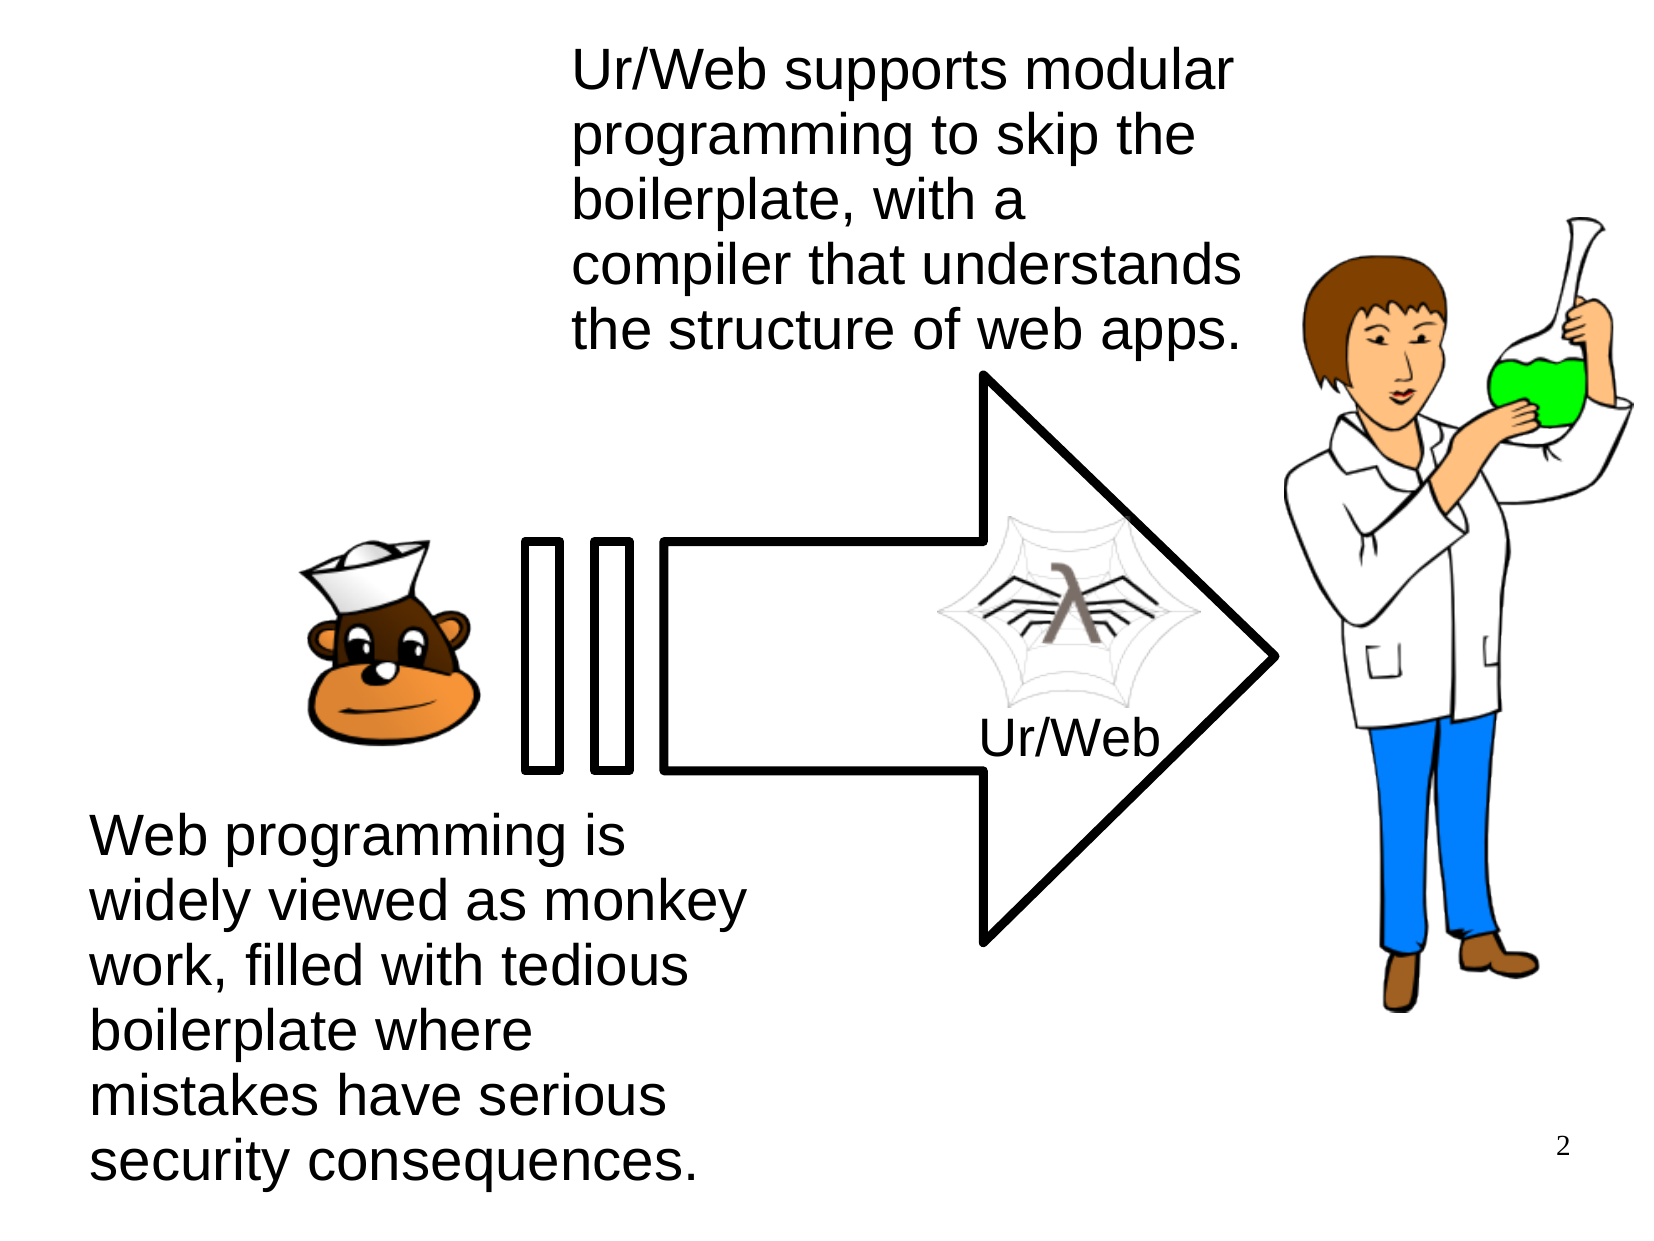

Ur/Web supports modular programming to skip the boilerplate, with a compiler that understands the structure of web apps.
Ur/Web
Web programming is widely viewed as monkey work, filled with tedious boilerplate where mistakes have serious security consequences.
2